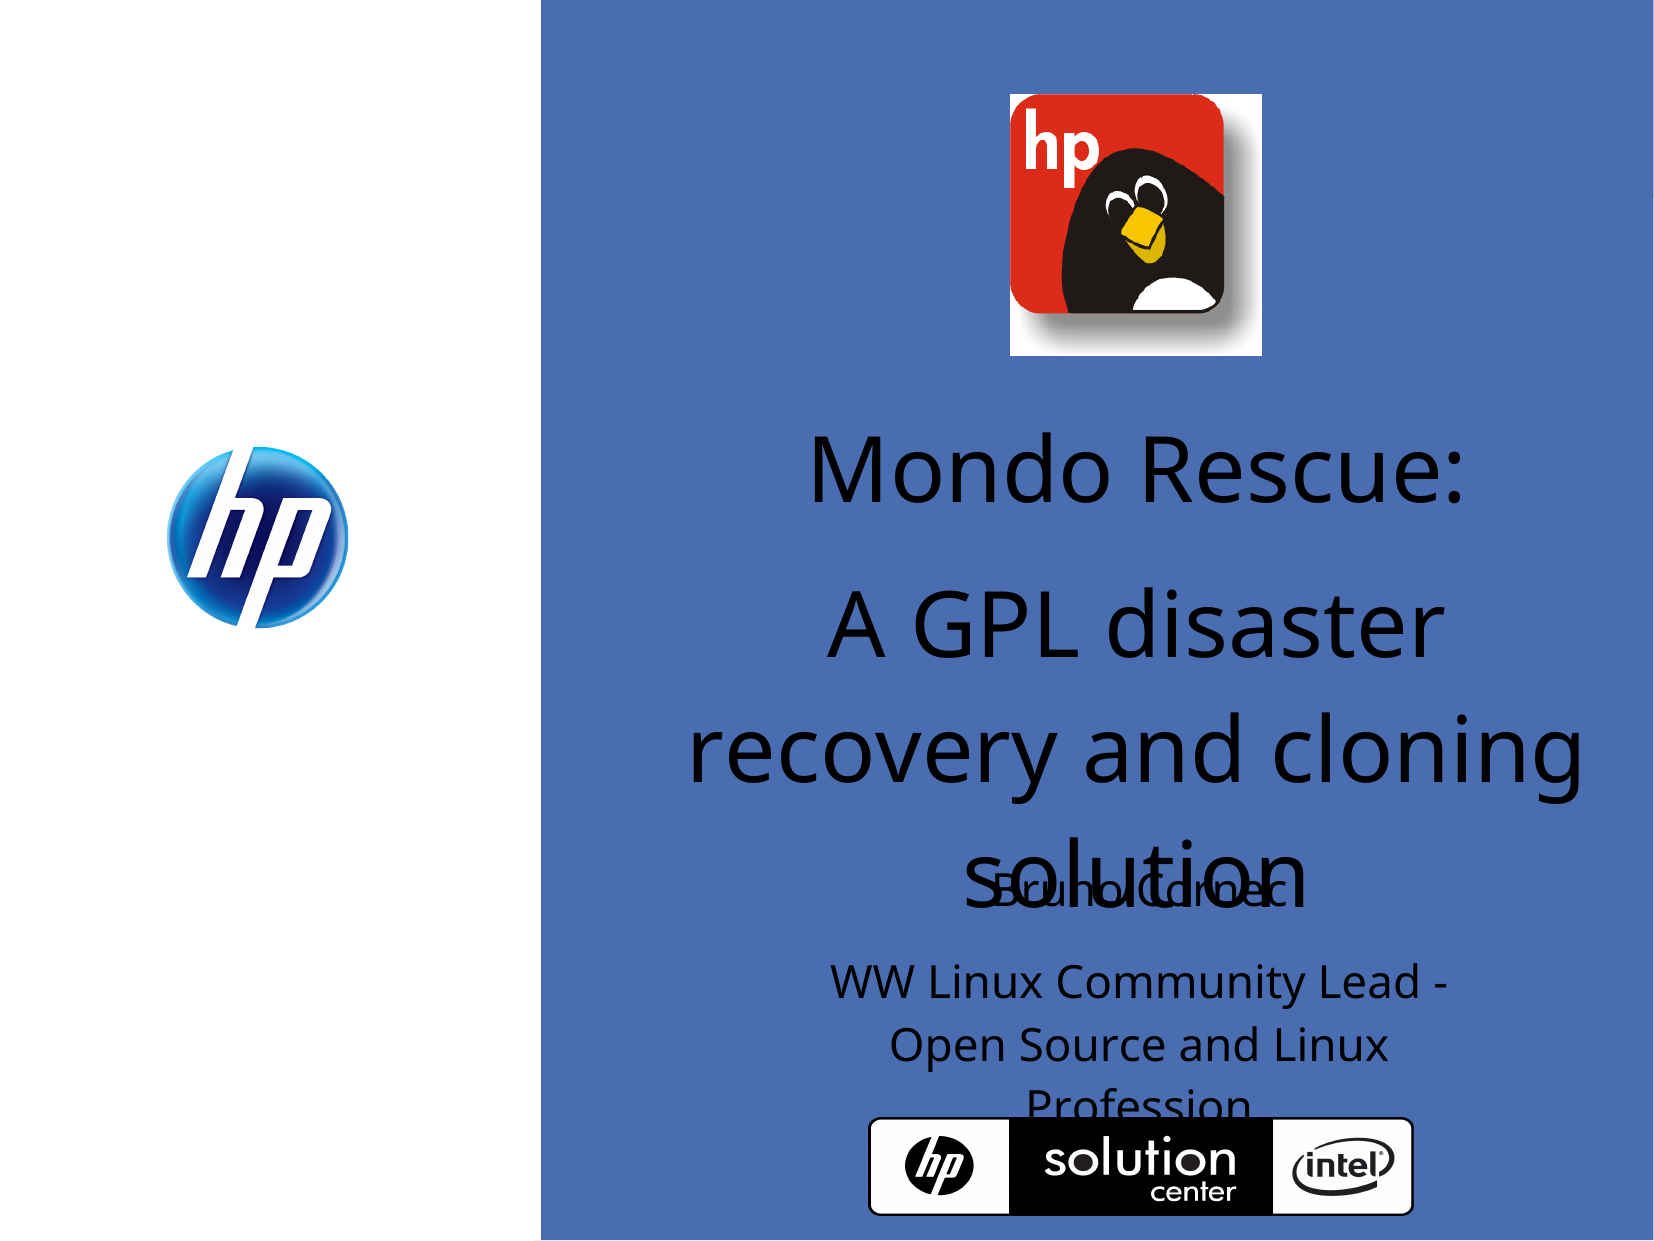

# Mondo Rescue:
A GPL disaster recovery and cloning solution
Bruno Cornec
WW Linux Community Lead - Open Source and Linux Profession